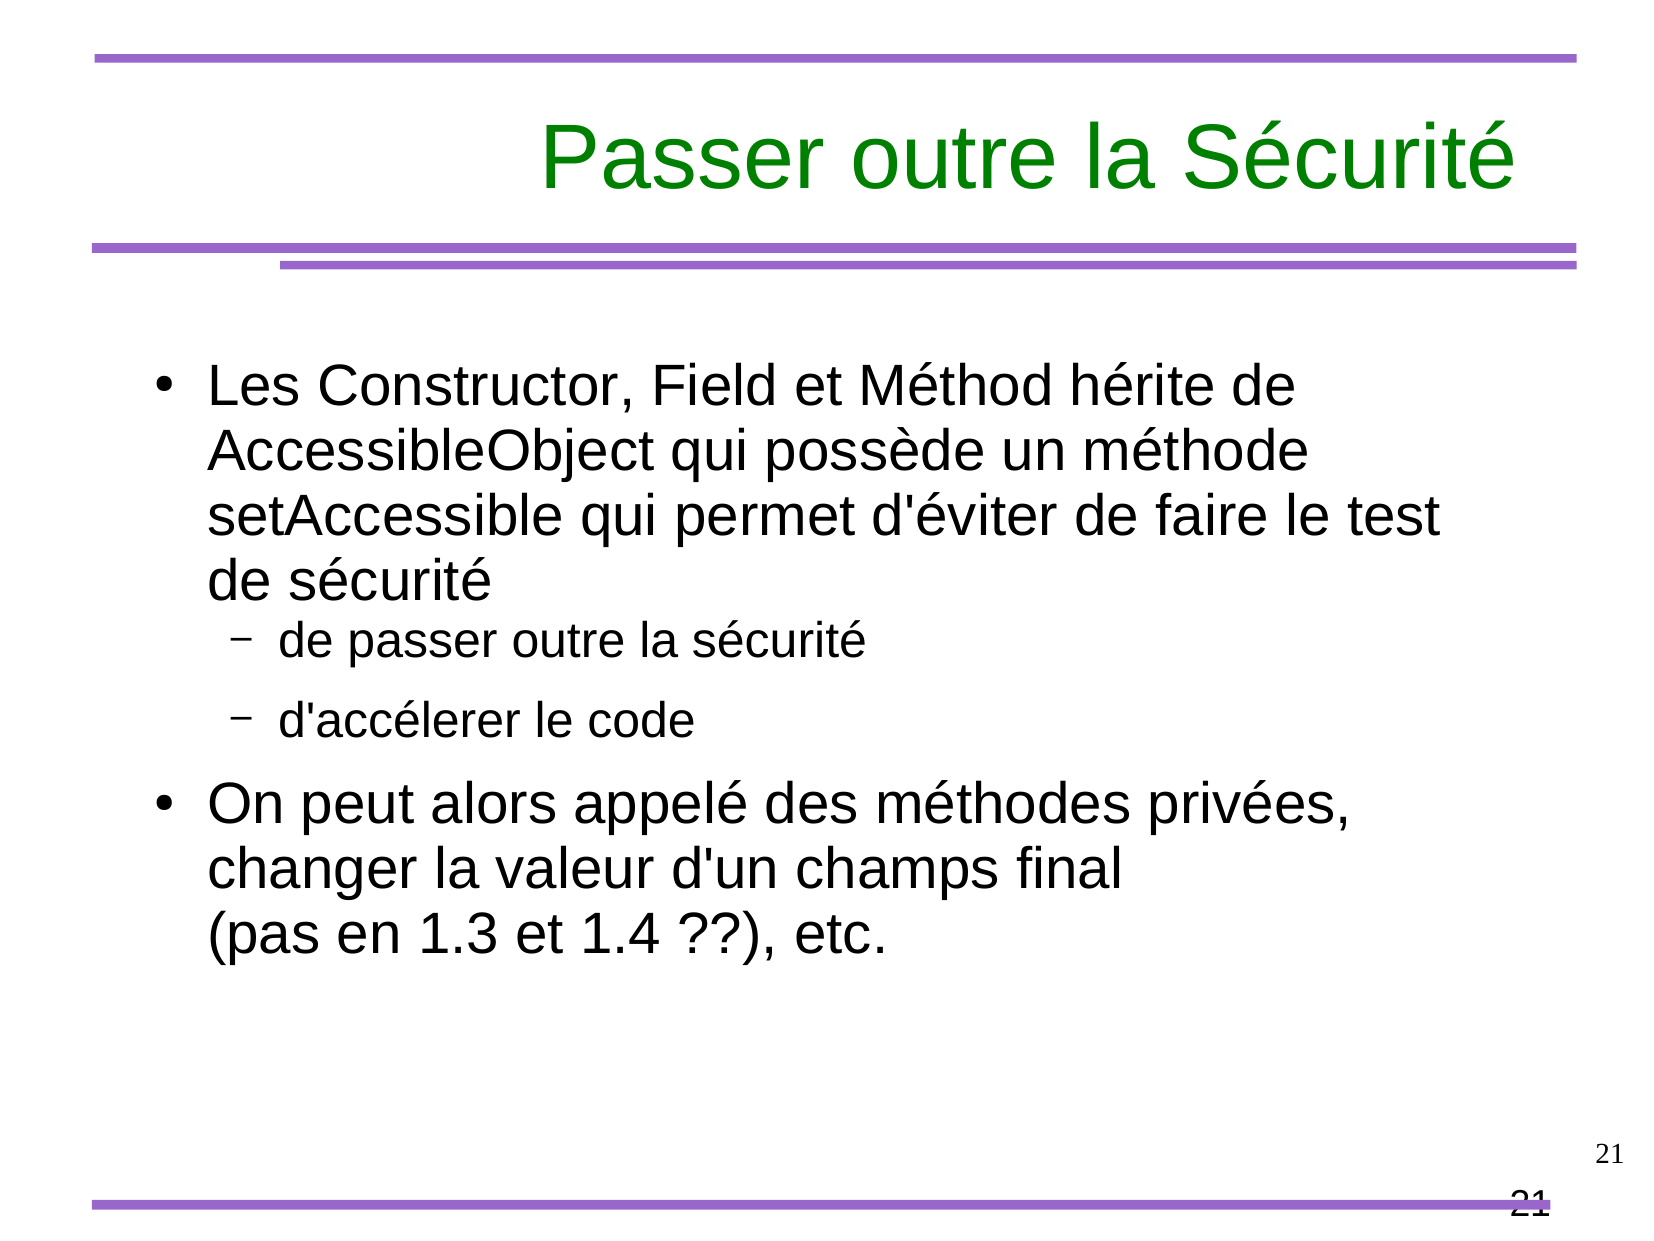

# Passer outre la Sécurité
Les Constructor, Field et Méthod hérite de AccessibleObject qui possède un méthode setAccessible qui permet d'éviter de faire le test de sécurité
de passer outre la sécurité
d'accélerer le code
On peut alors appelé des méthodes privées, changer la valeur d'un champs final
(pas en 1.3 et 1.4 ??), etc.